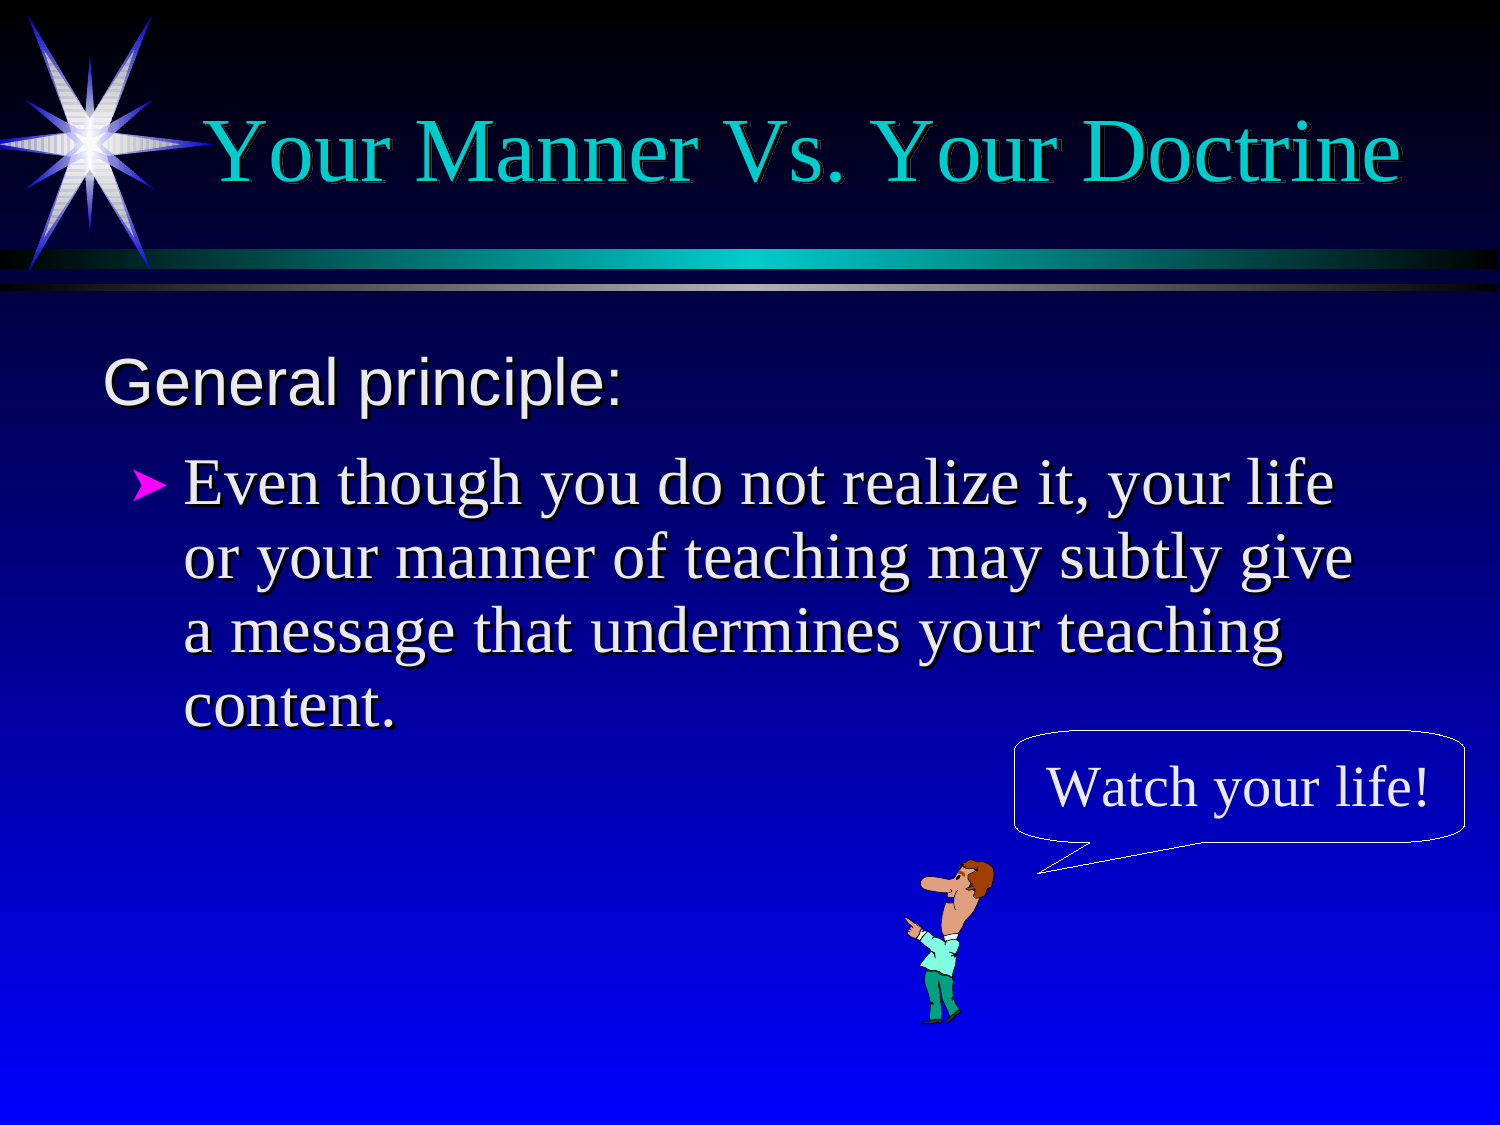

# Your Manner Vs. Your Doctrine
General principle:
Even though you do not realize it, your life or your manner of teaching may subtly give a message that undermines your teaching content.
Watch your life!